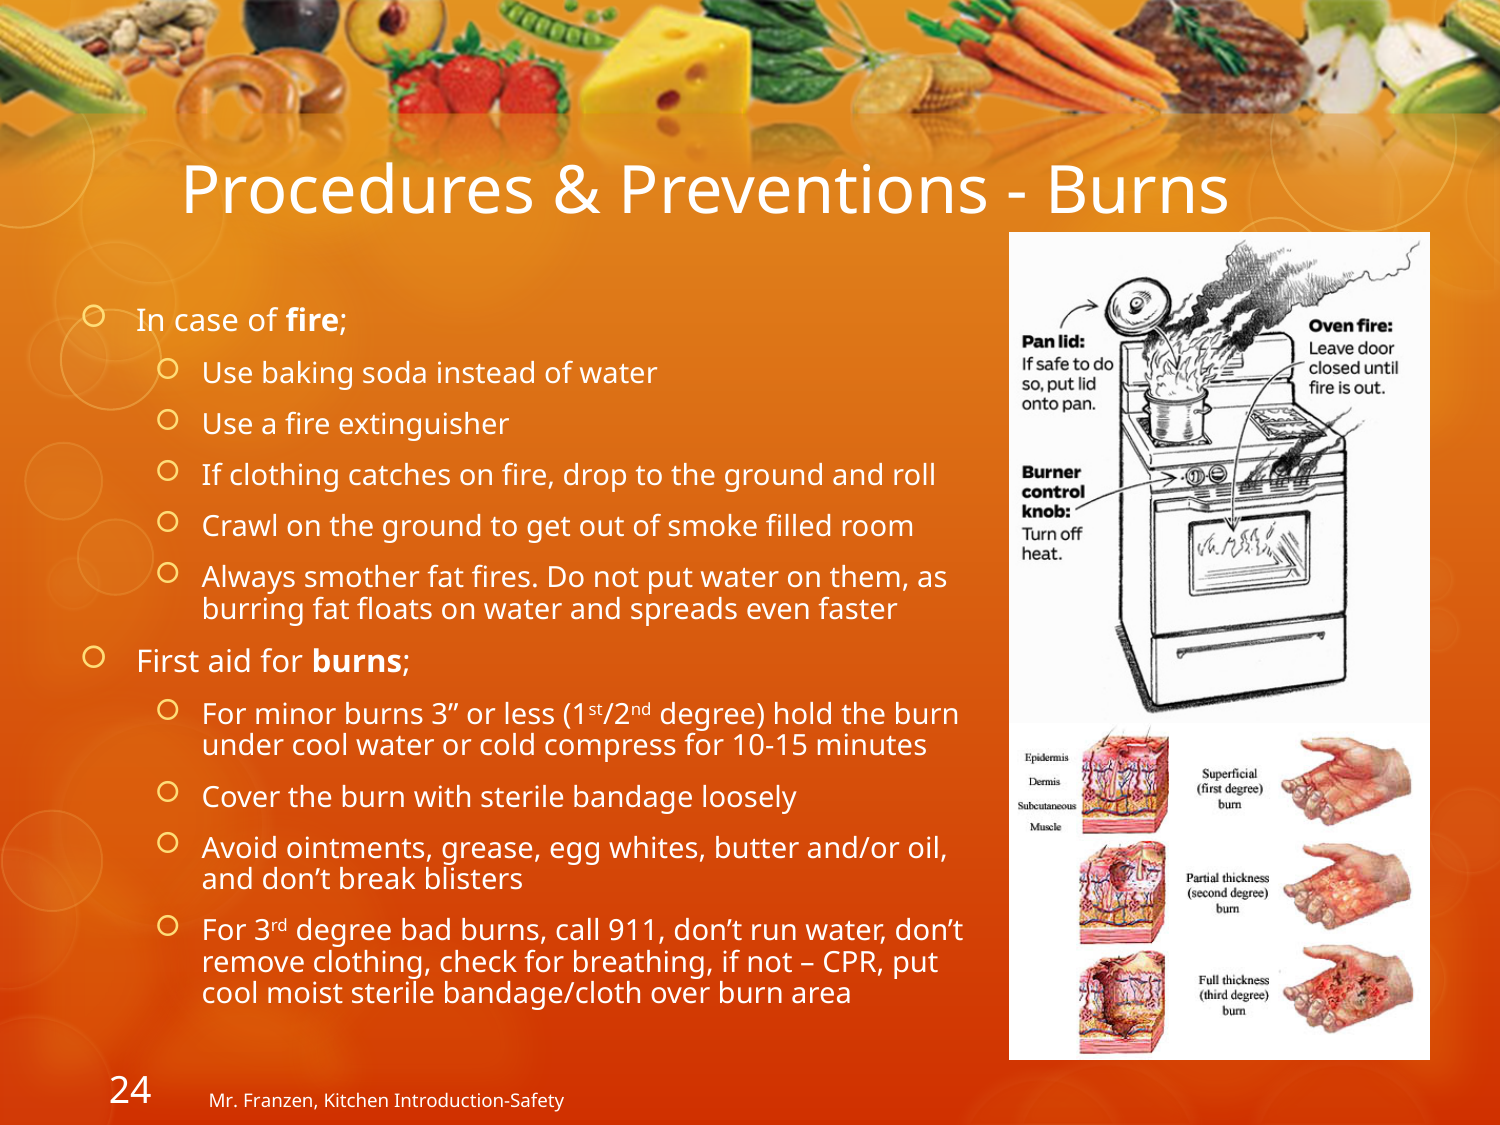

# Procedures & Preventions - Burns
In case of fire;
Use baking soda instead of water
Use a fire extinguisher
If clothing catches on fire, drop to the ground and roll
Crawl on the ground to get out of smoke filled room
Always smother fat fires. Do not put water on them, as burring fat floats on water and spreads even faster
First aid for burns;
For minor burns 3” or less (1st/2nd degree) hold the burn under cool water or cold compress for 10-15 minutes
Cover the burn with sterile bandage loosely
Avoid ointments, grease, egg whites, butter and/or oil, and don’t break blisters
For 3rd degree bad burns, call 911, don’t run water, don’t remove clothing, check for breathing, if not – CPR, put cool moist sterile bandage/cloth over burn area
Mr. Franzen, Kitchen Introduction-Safety